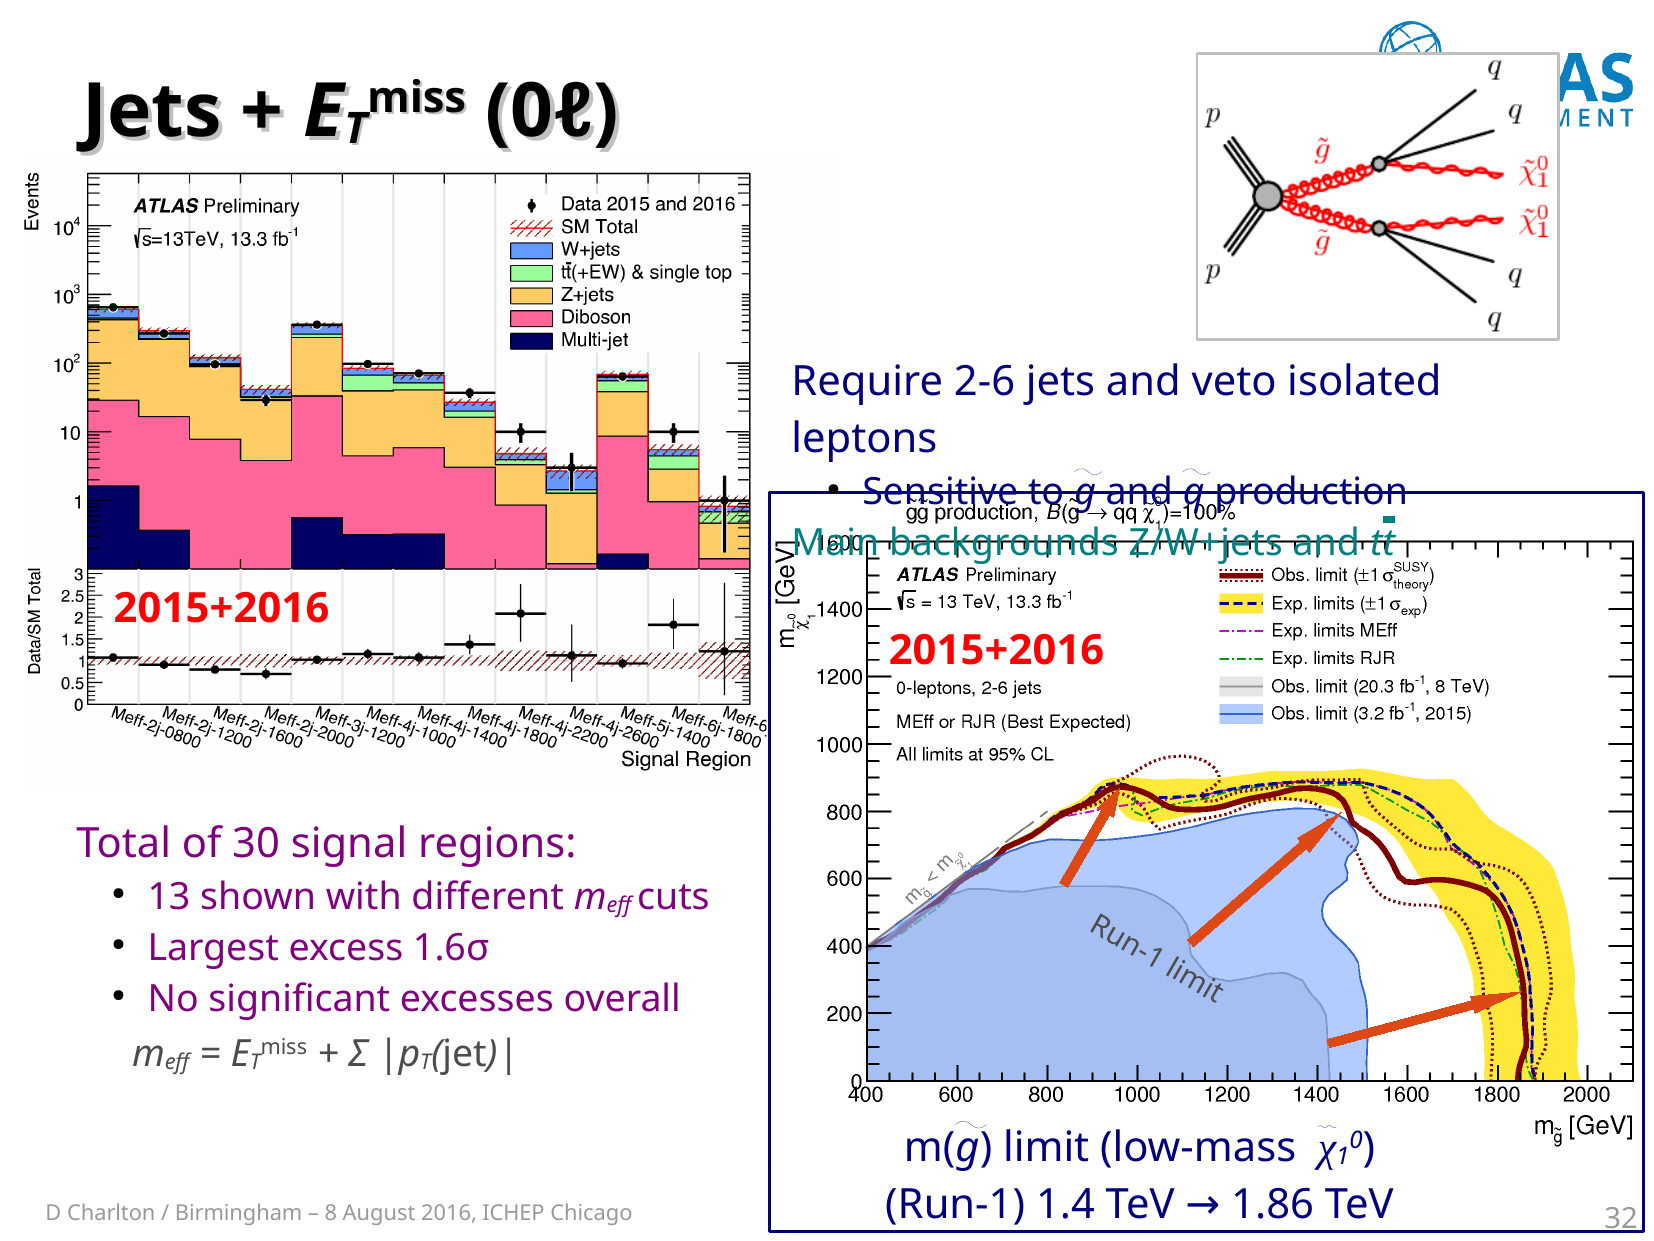

# Jets + ETmiss (0ℓ)
Require 2-6 jets and veto isolated leptons
Sensitive to g and q production
Main backgrounds Z/W+jets and tt
2015+2016
2015+2016
Total of 30 signal regions:
13 shown with different meff cuts
Largest excess 1.6σ
No significant excesses overall
Run-1 limit
meff = ETmiss + Σ |pT(jet)|
m(g) limit (low-mass χ10)
(Run-1) 1.4 TeV → 1.86 TeV